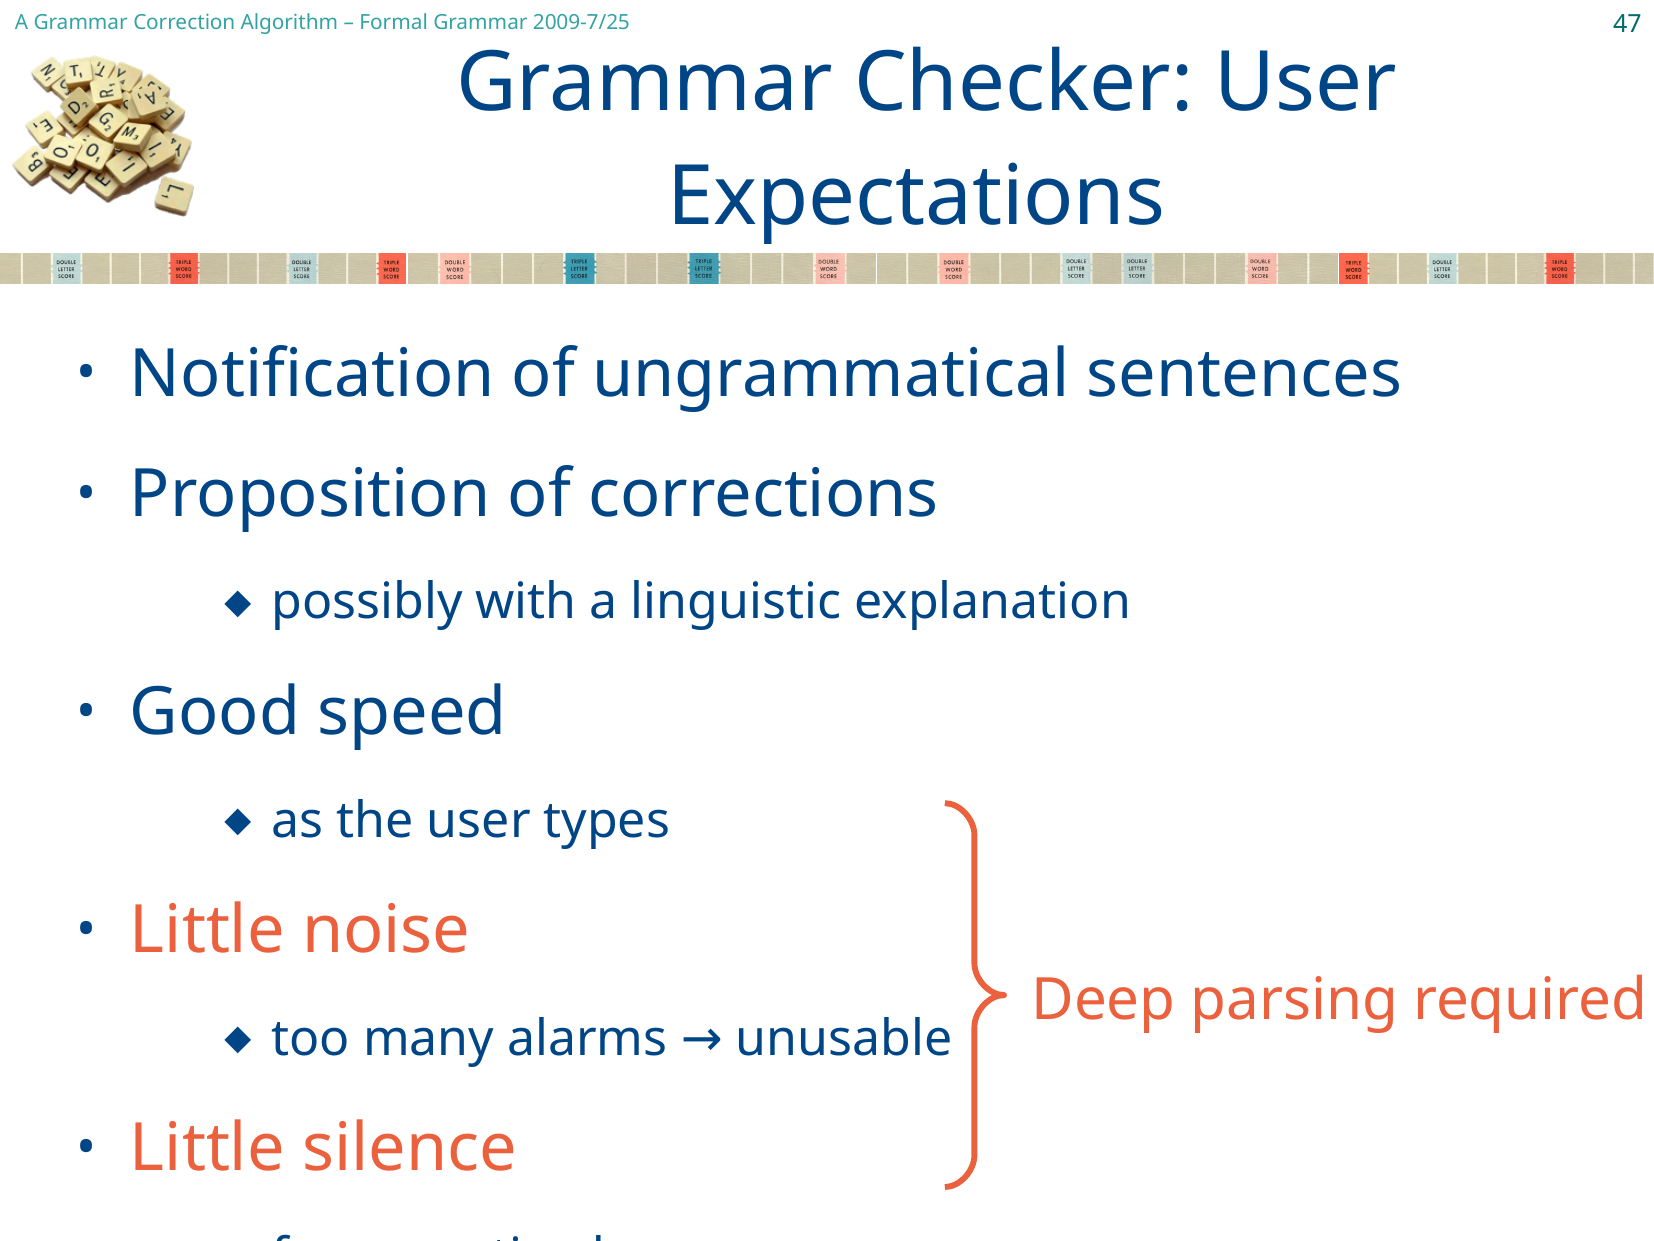

47
# Grammar Checker: User Expectations
Notification of ungrammatical sentences
Proposition of corrections
possibly with a linguistic explanation
Good speed
as the user types
Little noise
too many alarms → unusable
Little silence
few unnoticed errors
Deep parsing required